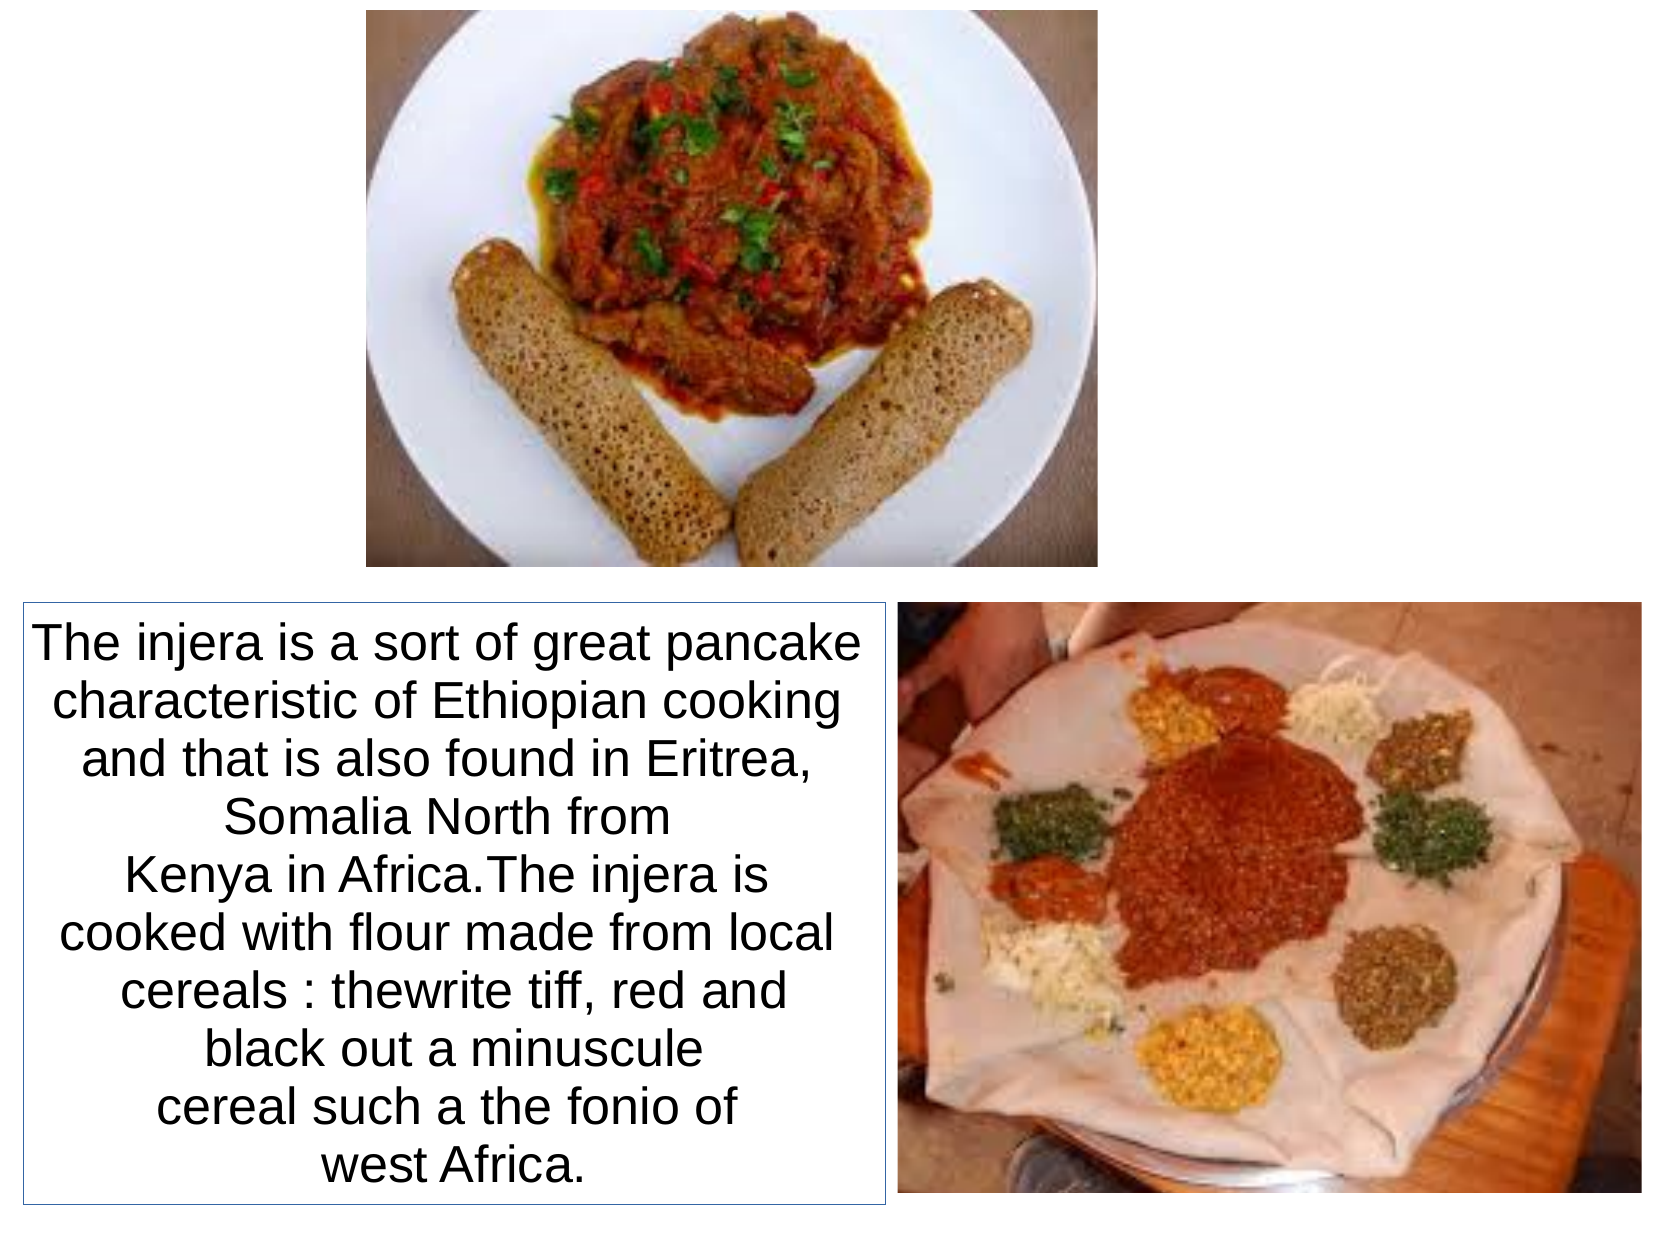

The injera is a sort of great pancake
characteristic of Ethiopian cooking
and that is also found in Eritrea,
Somalia North from
Kenya in Africa.The injera is
cooked with flour made from local
cereals : thewrite tiff, red and
 black out a minuscule
cereal such a the fonio of
west Africa.